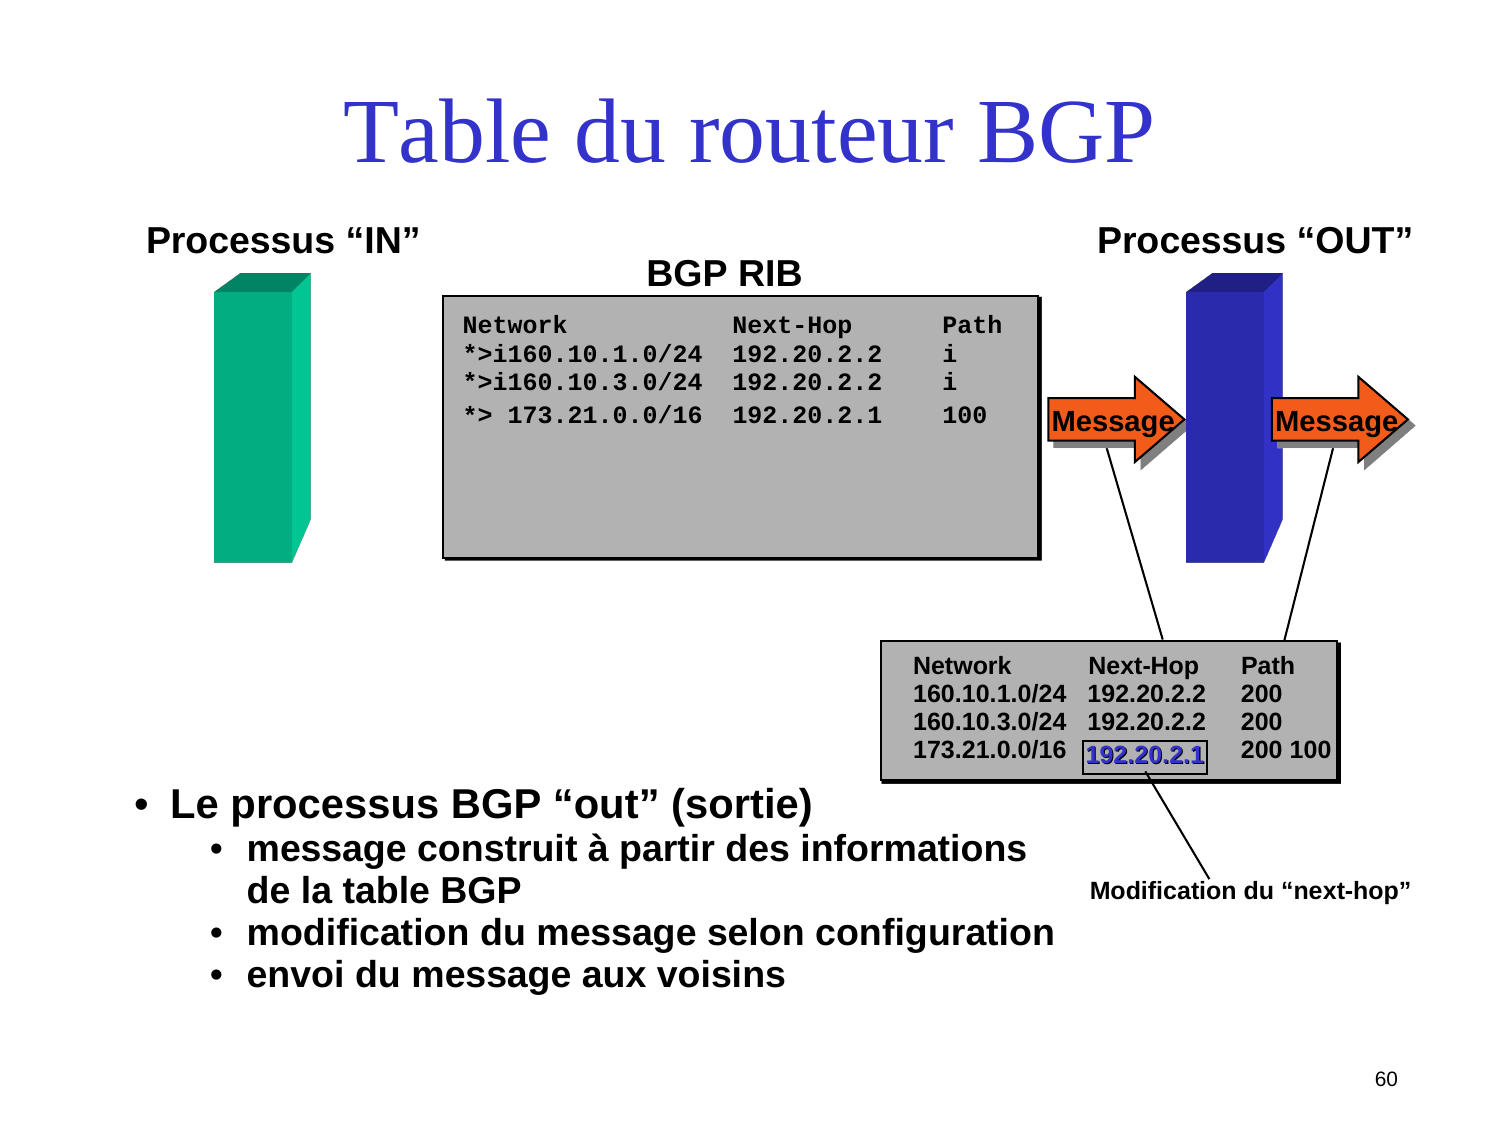

# Table du routeur BGP
Processus “IN”
Processus “OUT”
BGP RIB
Network Next-Hop Path
*>i160.10.1.0/24 192.20.2.2 i
*>i160.10.3.0/24 192.20.2.2 i
Message
Message
 > 173.21.0.0/16 192.20.2.1 100
*
Network Next-Hop Path
160.10.1.0/24 192.20.2.2 200
160.10.3.0/24 192.20.2.2 200
173.21.0.0/16 192.20.2.2 200 100
Modification du “next-hop”
192.20.2.1
Le processus BGP “out” (sortie)
message construit à partir des informations
de la table BGP
modification du message selon configuration
envoi du message aux voisins